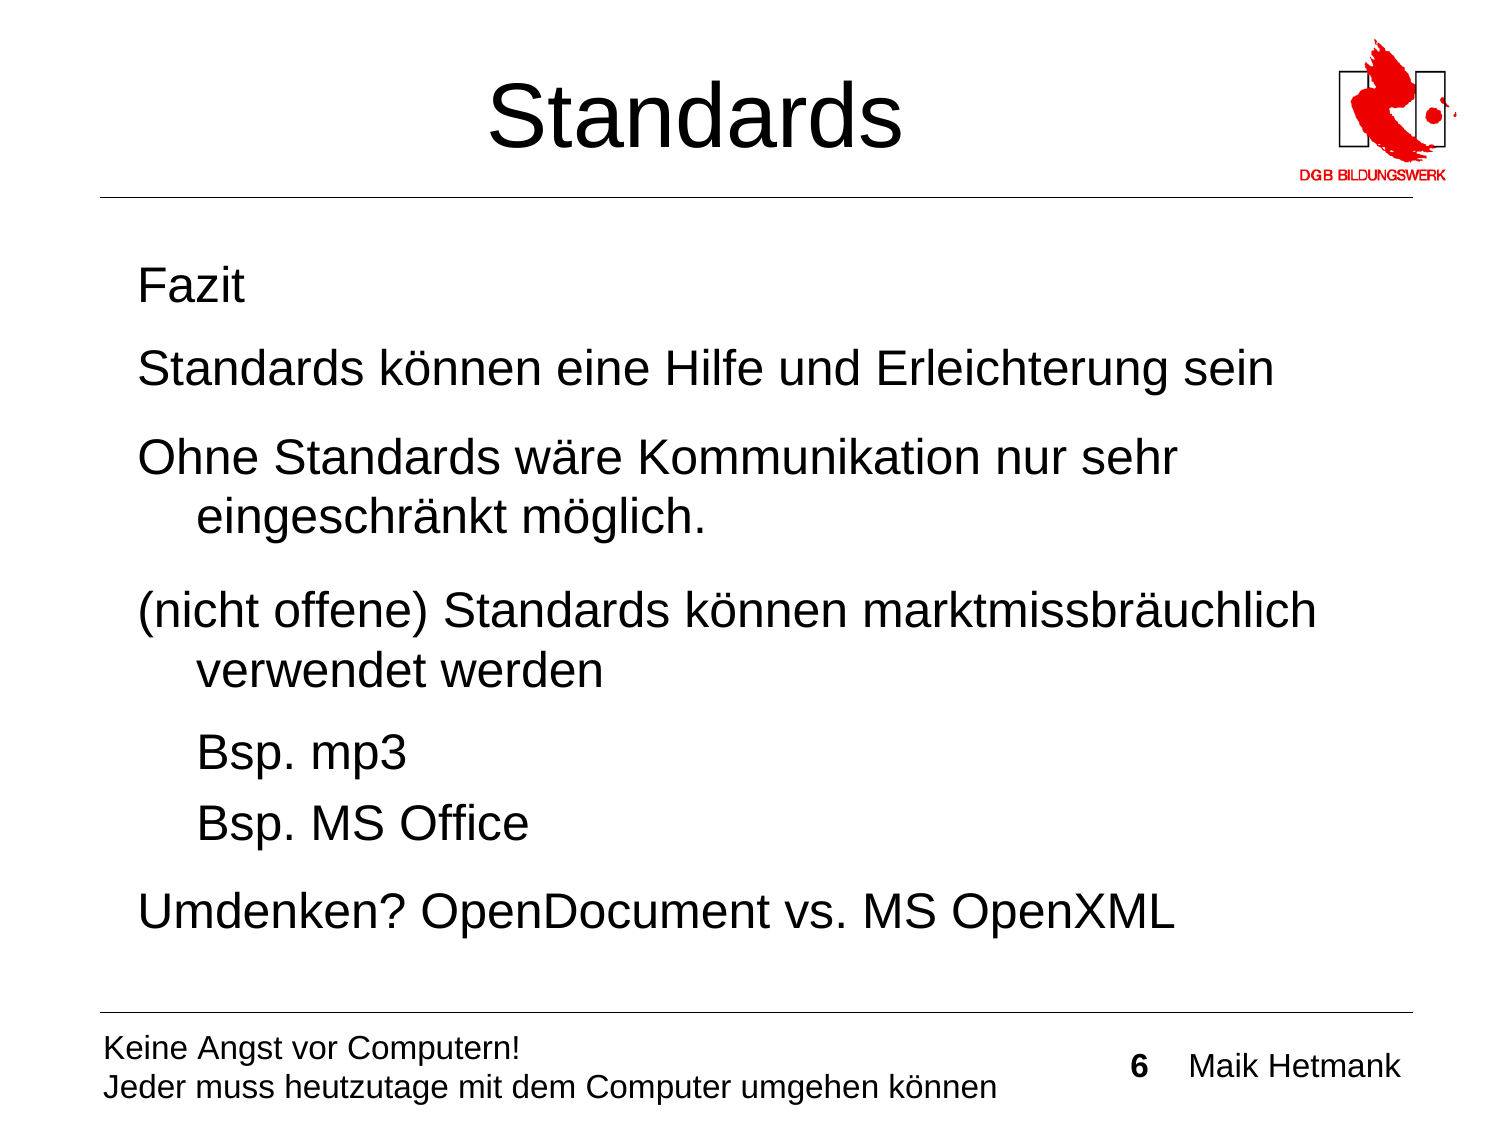

# Standards
Fazit
Standards können eine Hilfe und Erleichterung sein
Ohne Standards wäre Kommunikation nur sehr eingeschränkt möglich.
(nicht offene) Standards können marktmissbräuchlich verwendet werden
Bsp. mp3
Bsp. MS Office
Umdenken? OpenDocument vs. MS OpenXML